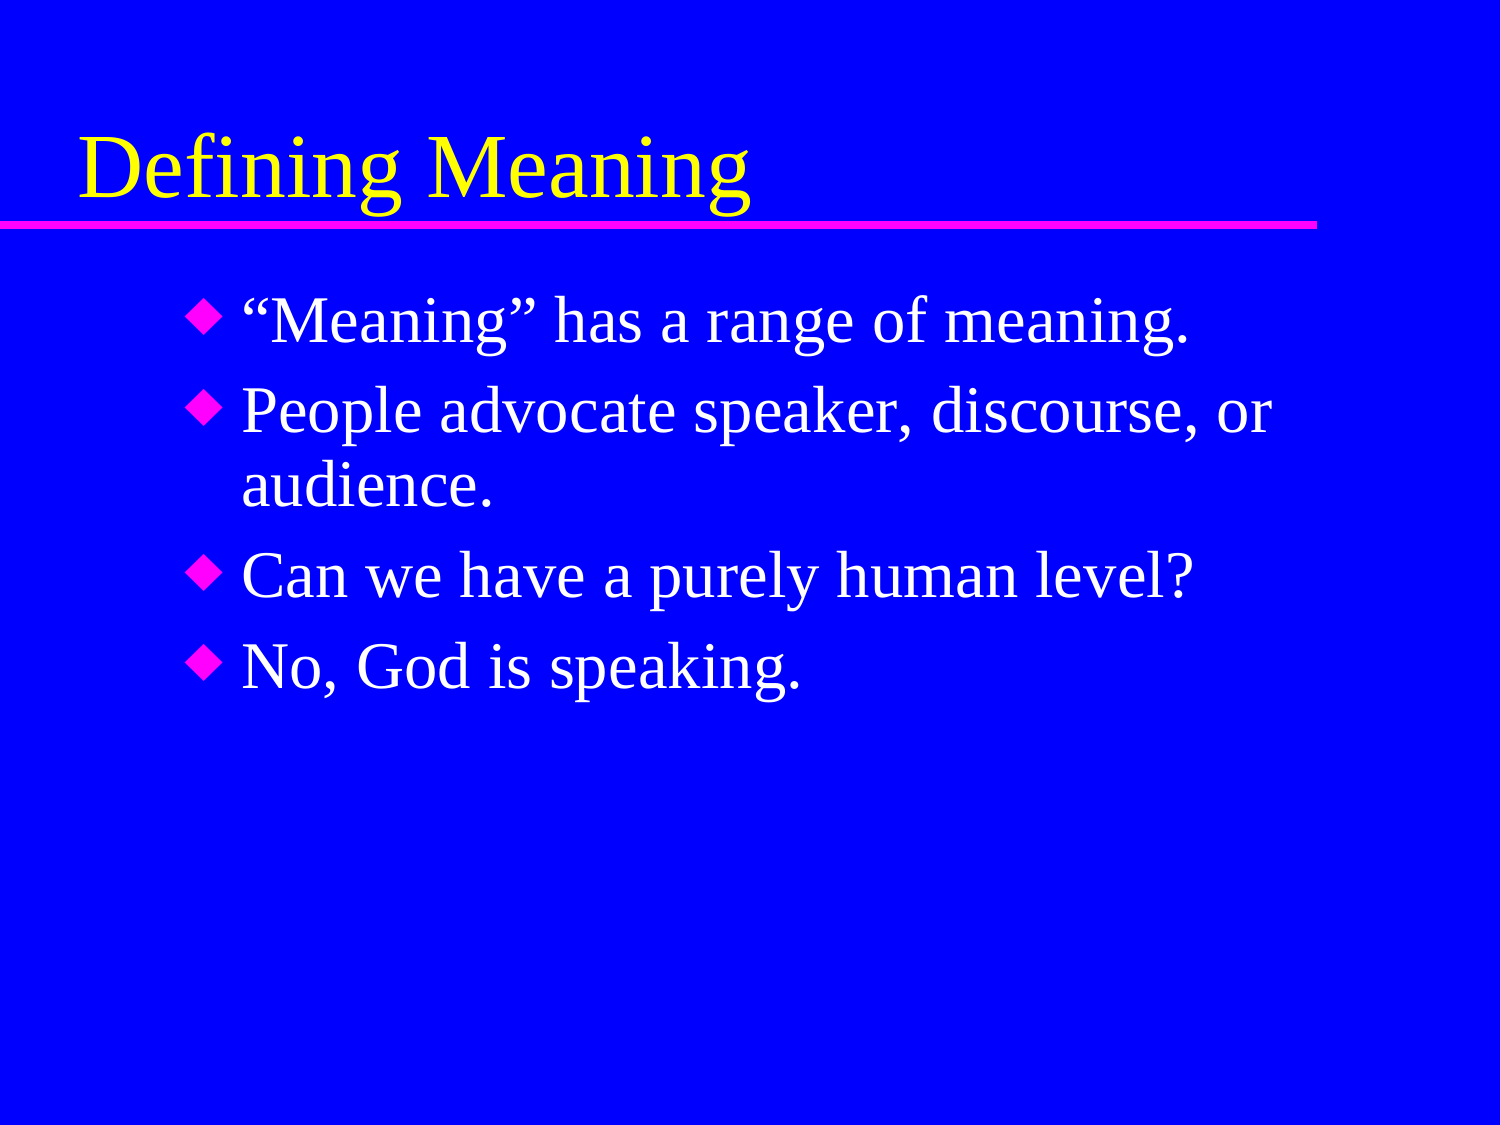

# Defining Meaning
“Meaning” has a range of meaning.
People advocate speaker, discourse, or audience.
Can we have a purely human level?
No, God is speaking.